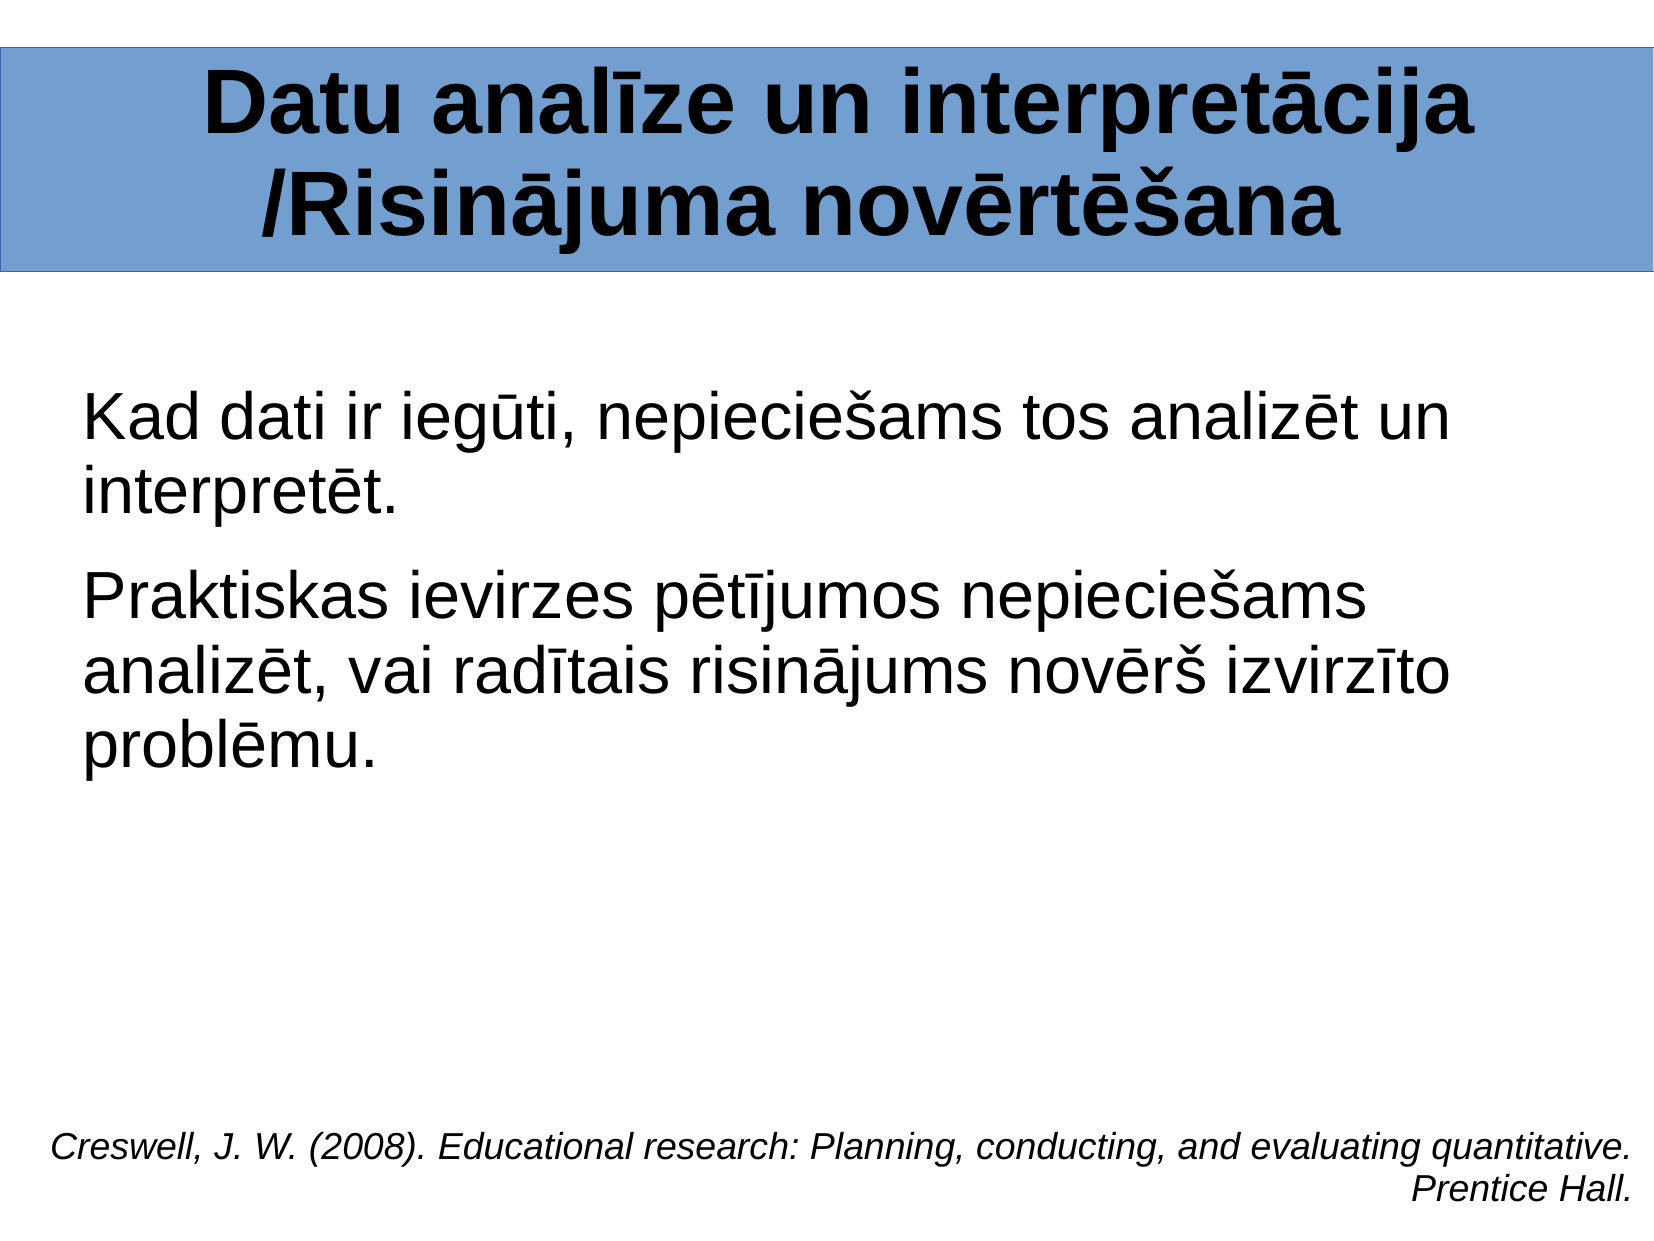

# Datu analīze un interpretācija /Risinājuma novērtēšana
Kad dati ir iegūti, nepieciešams tos analizēt un interpretēt.
Praktiskas ievirzes pētījumos nepieciešams analizēt, vai radītais risinājums novērš izvirzīto problēmu.
Creswell, J. W. (2008). Educational research: Planning, conducting, and evaluating quantitative.
 Prentice Hall.